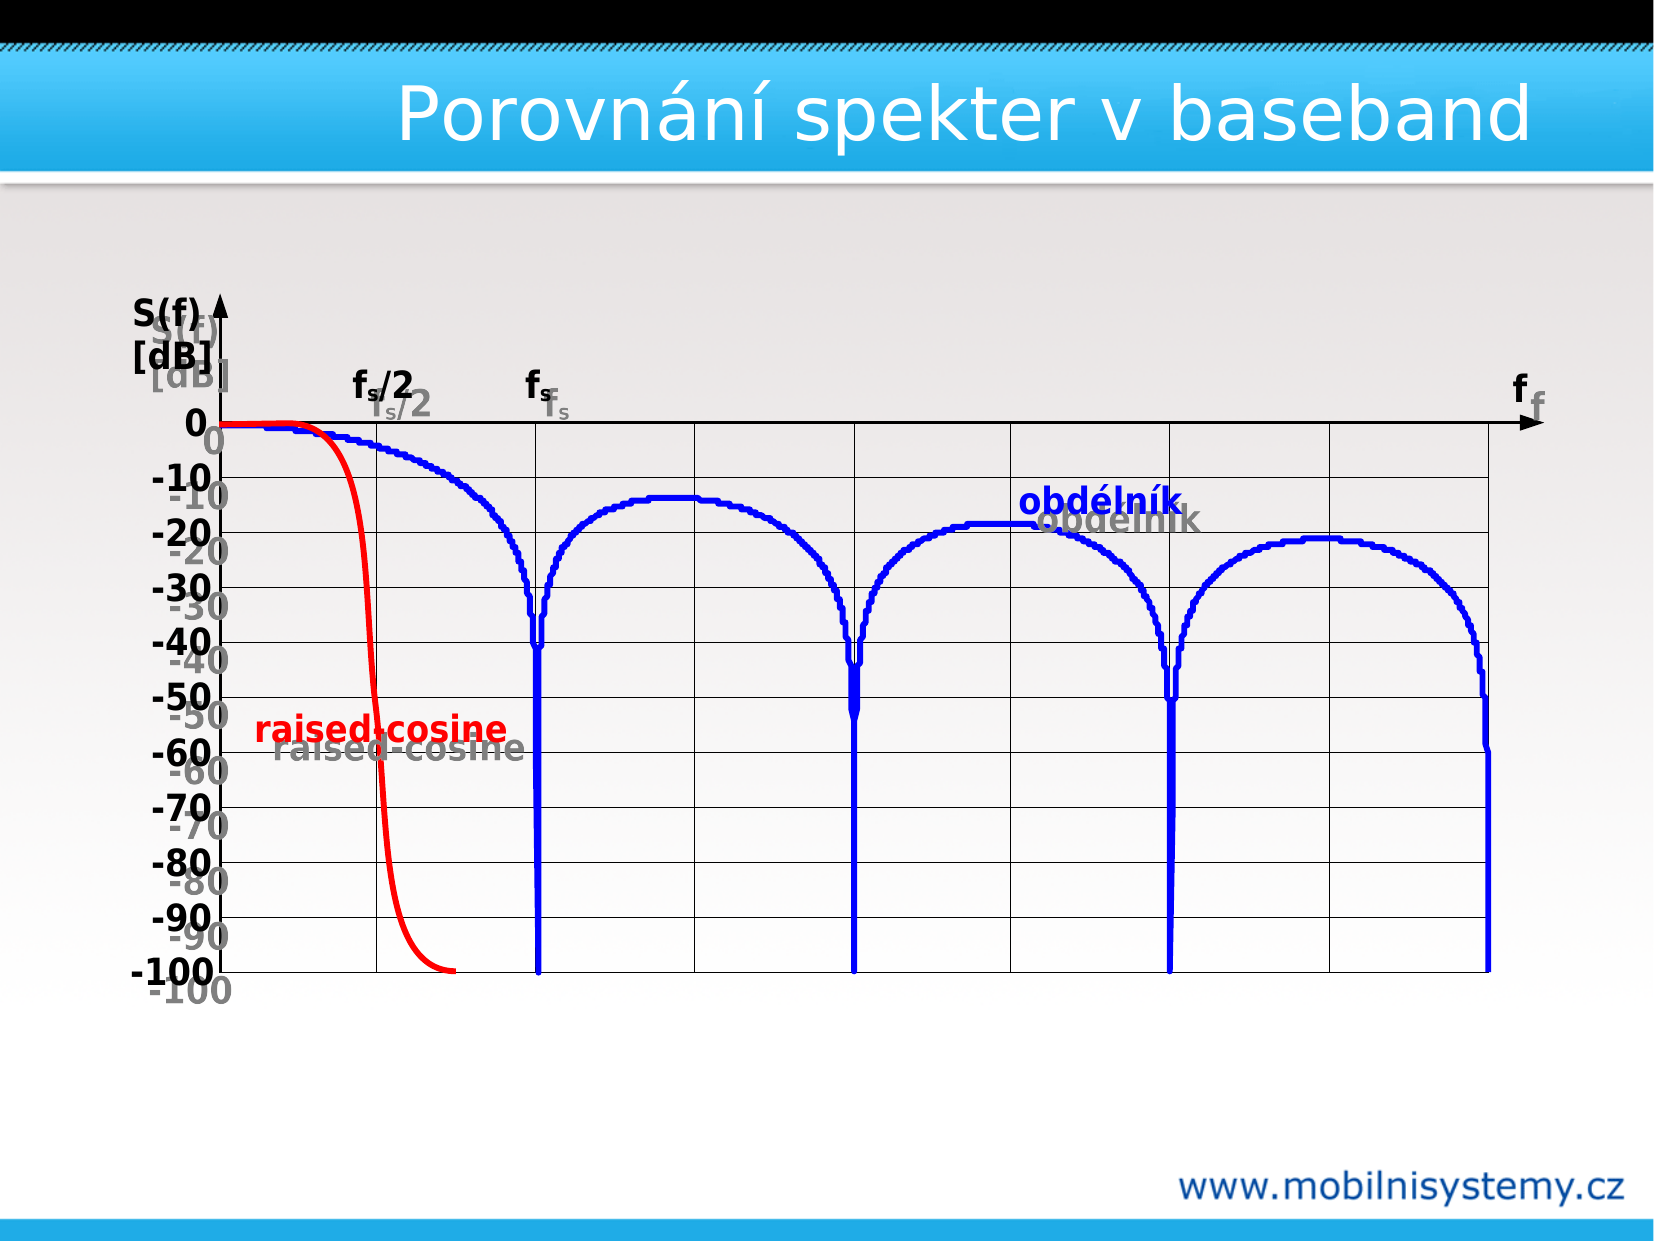

# Porovnání spekter v baseband
S(f)
[dB]
fs/2
fs
f
0
-10
obdélník
-20
-30
-40
-50
raised-cosine
-60
-70
-80
-90
-100